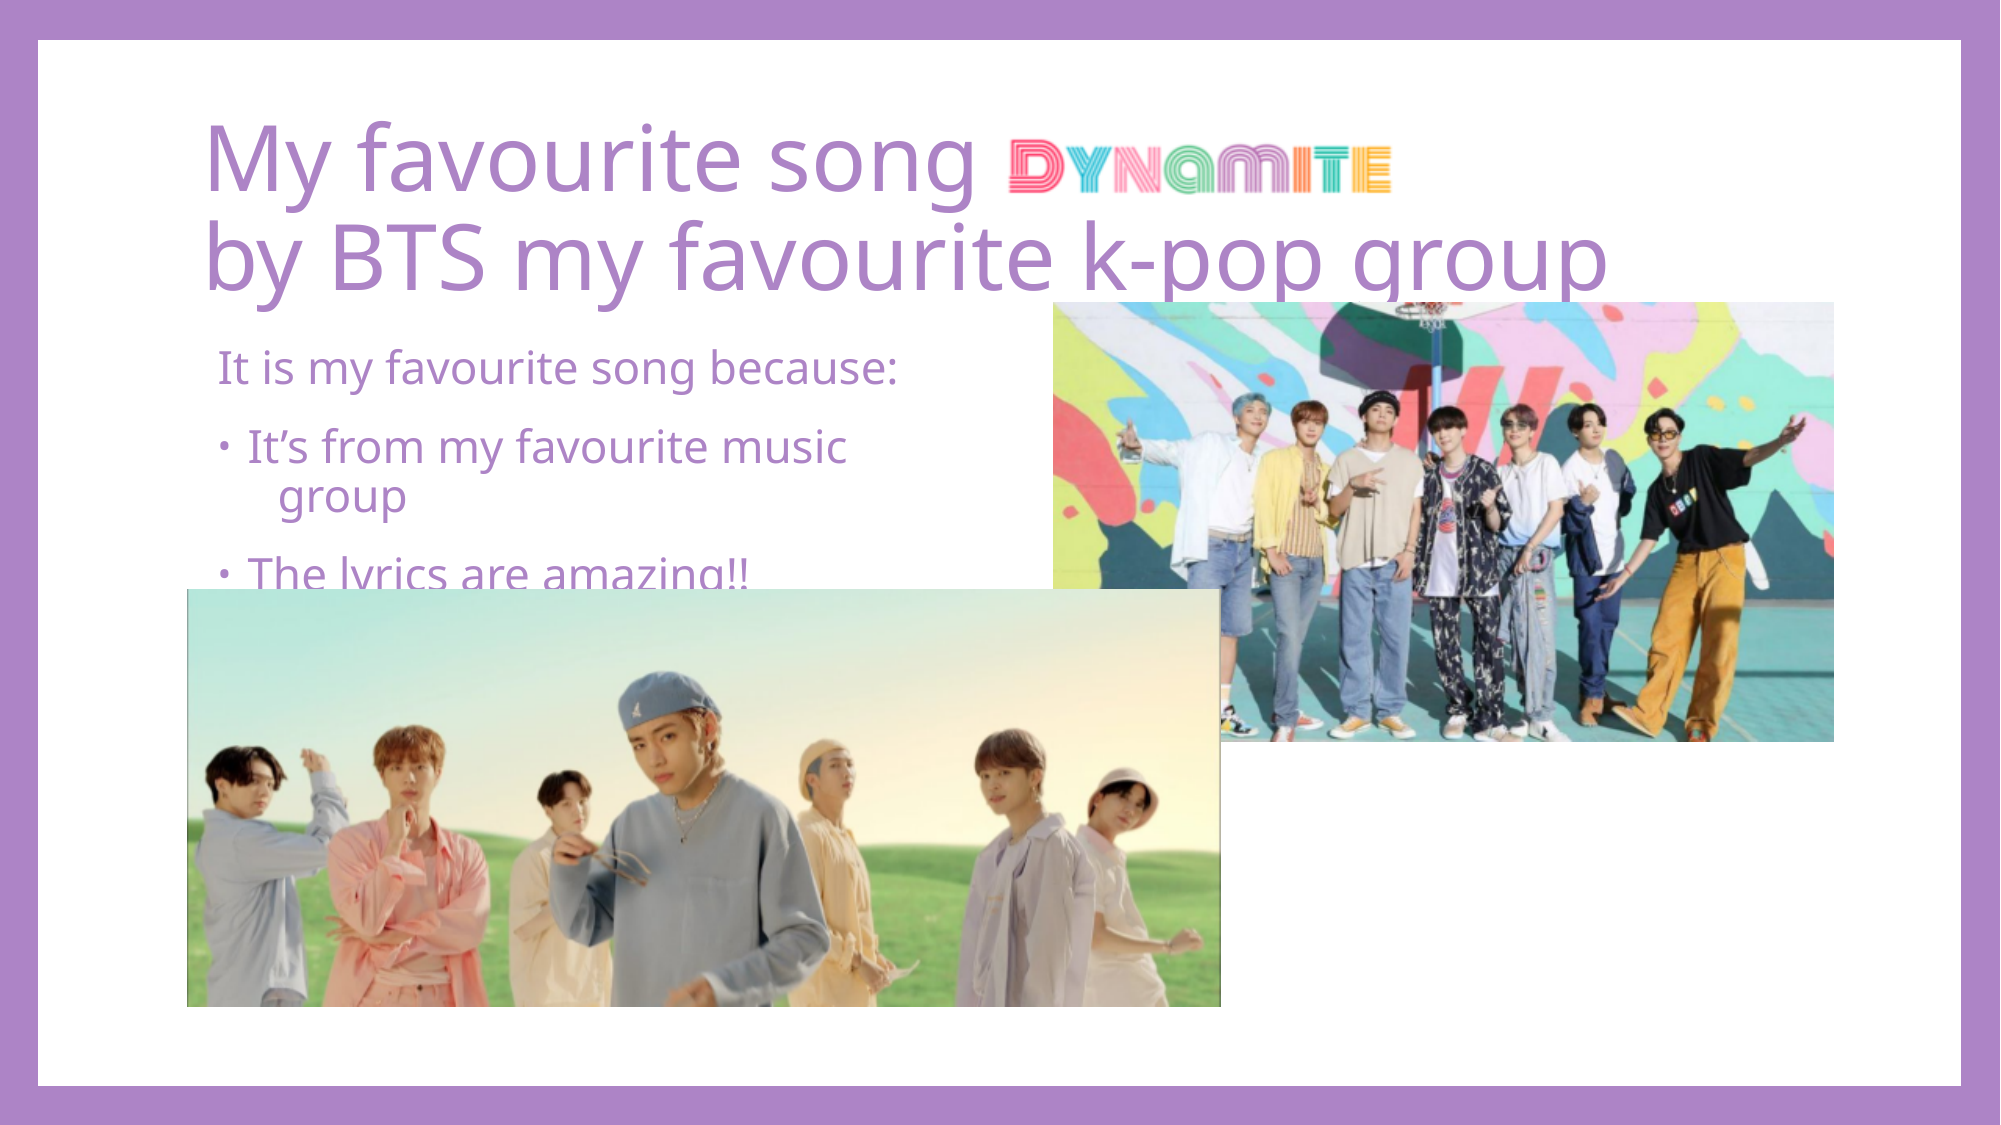

# My favourite song is by BTS my favourite k-pop group
It is my favourite song because:
It’s from my favourite music group
The lyrics are amazing!!